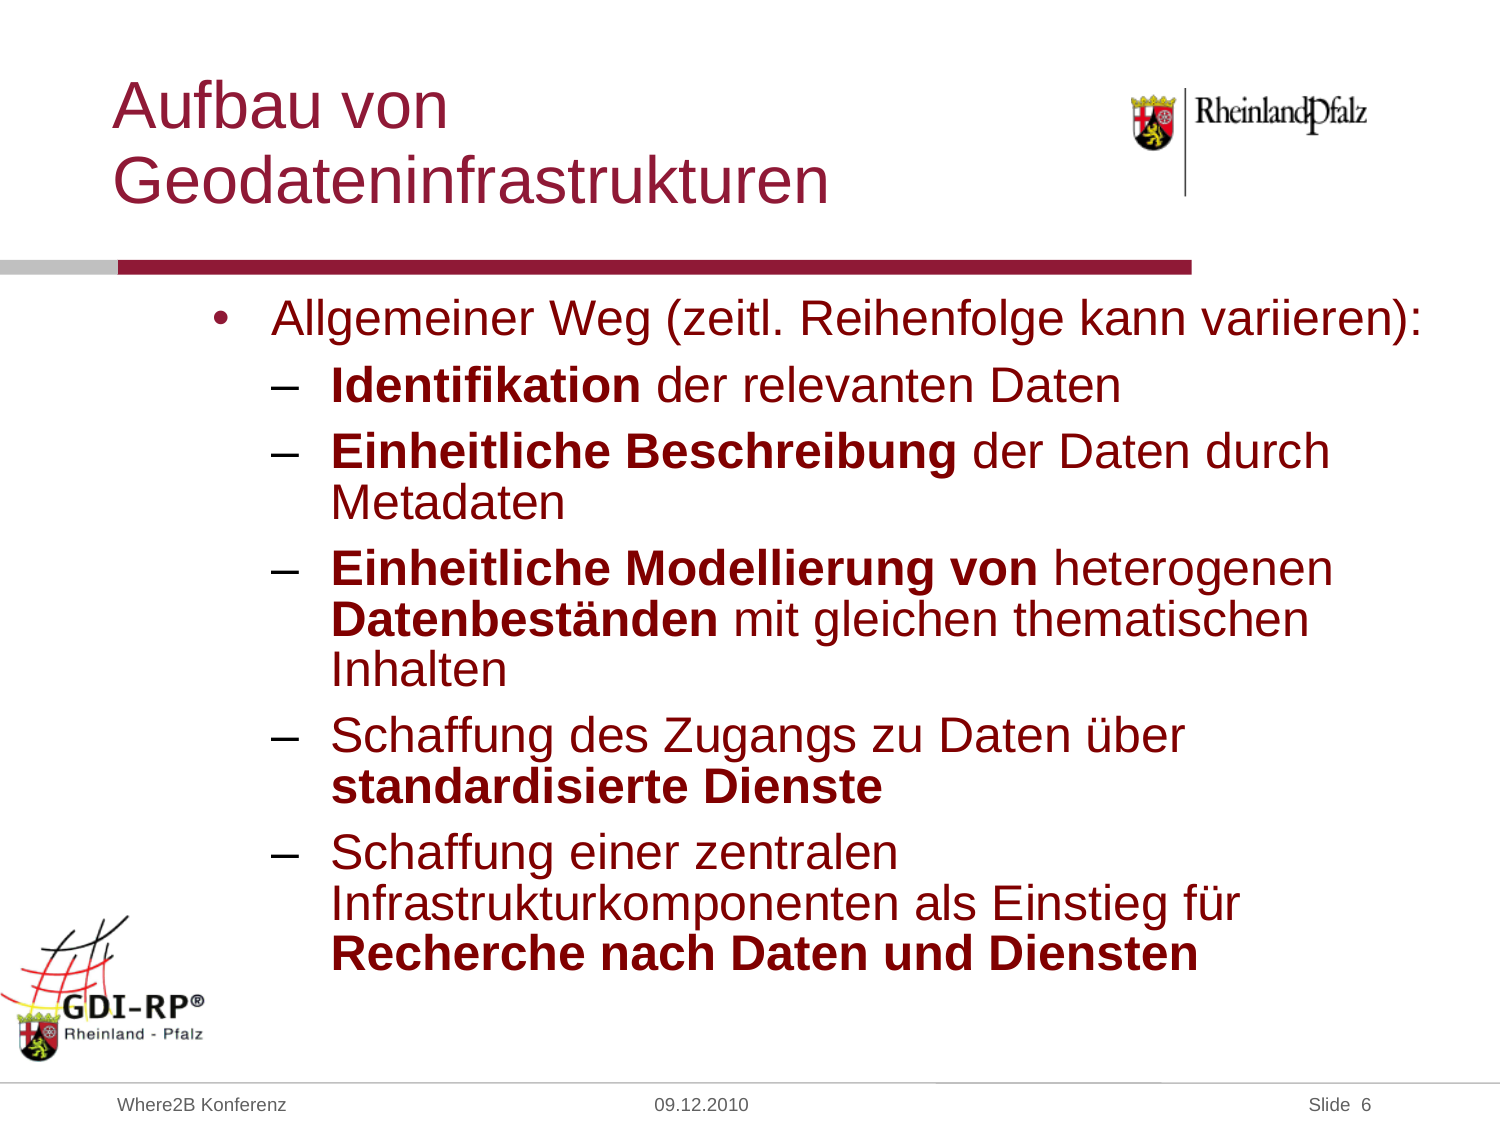

# Aufbau von Geodateninfrastrukturen
Allgemeiner Weg (zeitl. Reihenfolge kann variieren):
Identifikation der relevanten Daten
Einheitliche Beschreibung der Daten durch Metadaten
Einheitliche Modellierung von heterogenen Datenbeständen mit gleichen thematischen Inhalten
Schaffung des Zugangs zu Daten über standardisierte Dienste
Schaffung einer zentralen Infrastrukturkomponenten als Einstieg für Recherche nach Daten und Diensten